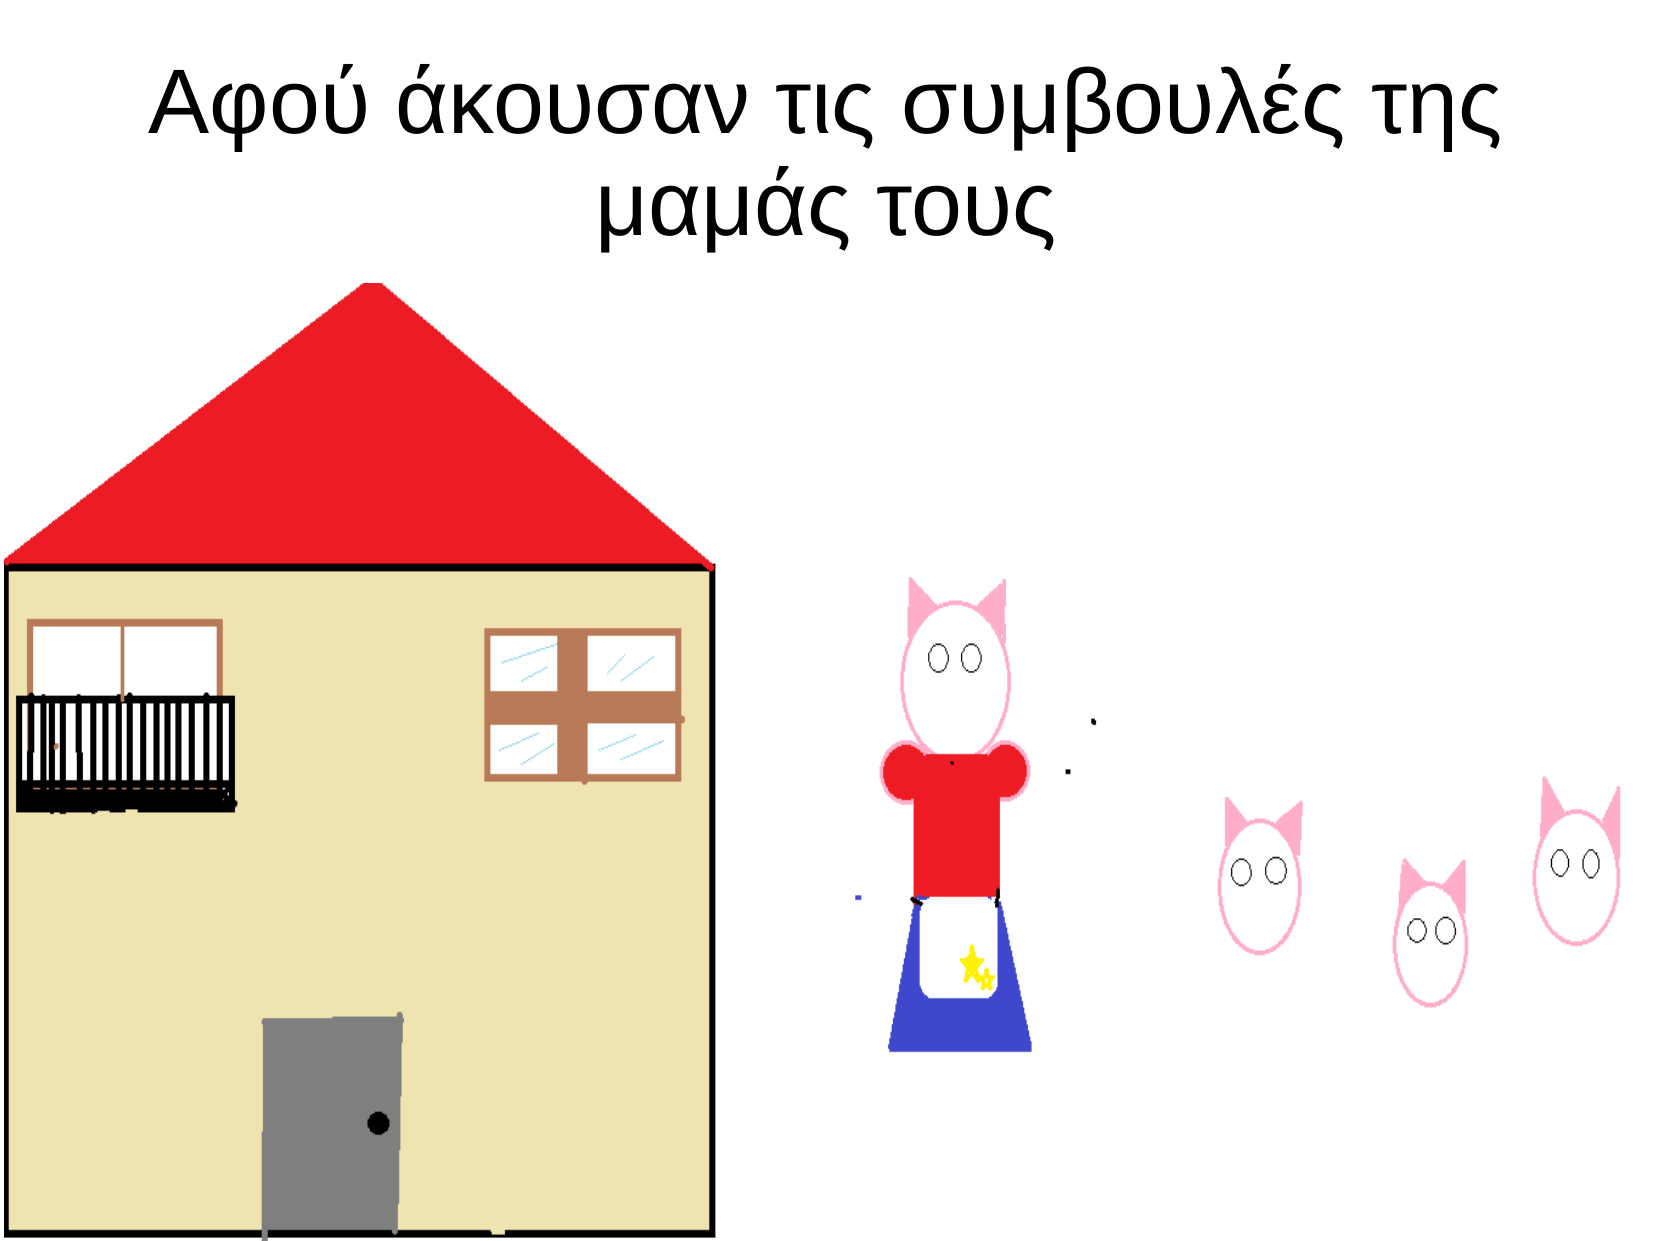

# Αφού άκουσαν τις συμβουλές της μαμάς τους